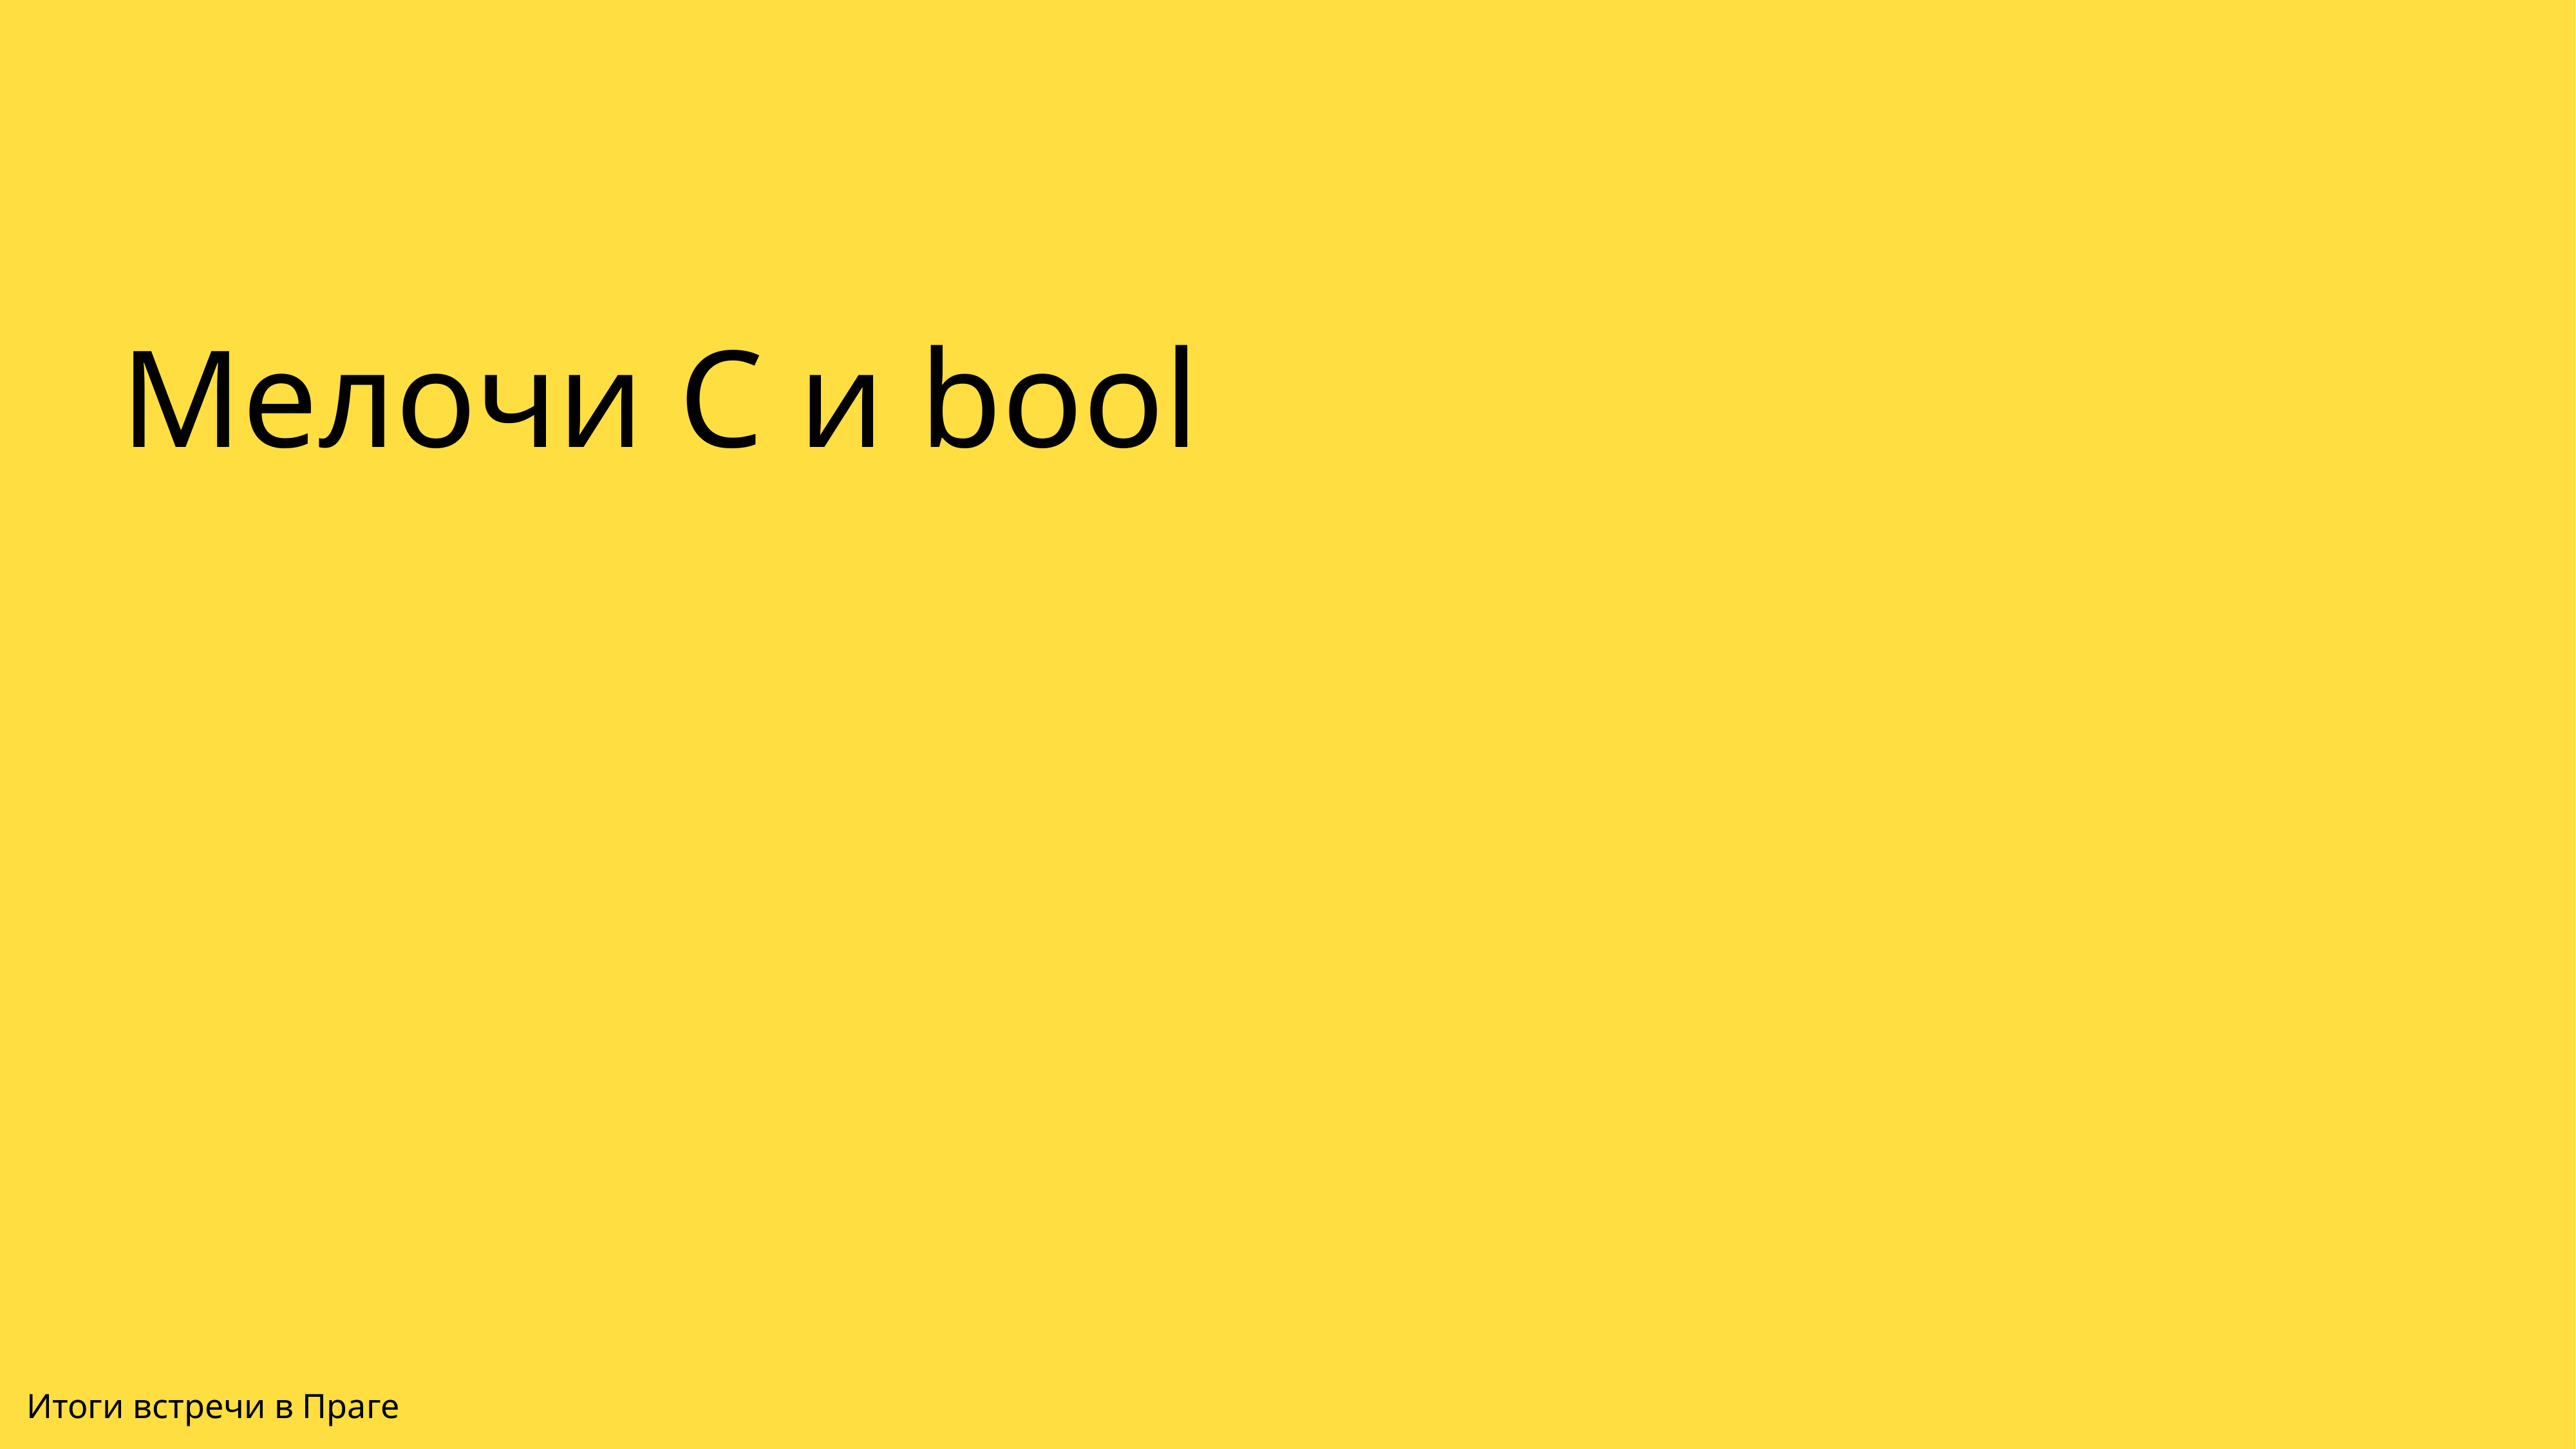

# Мелочи C и bool
Итоги встречи в Праге